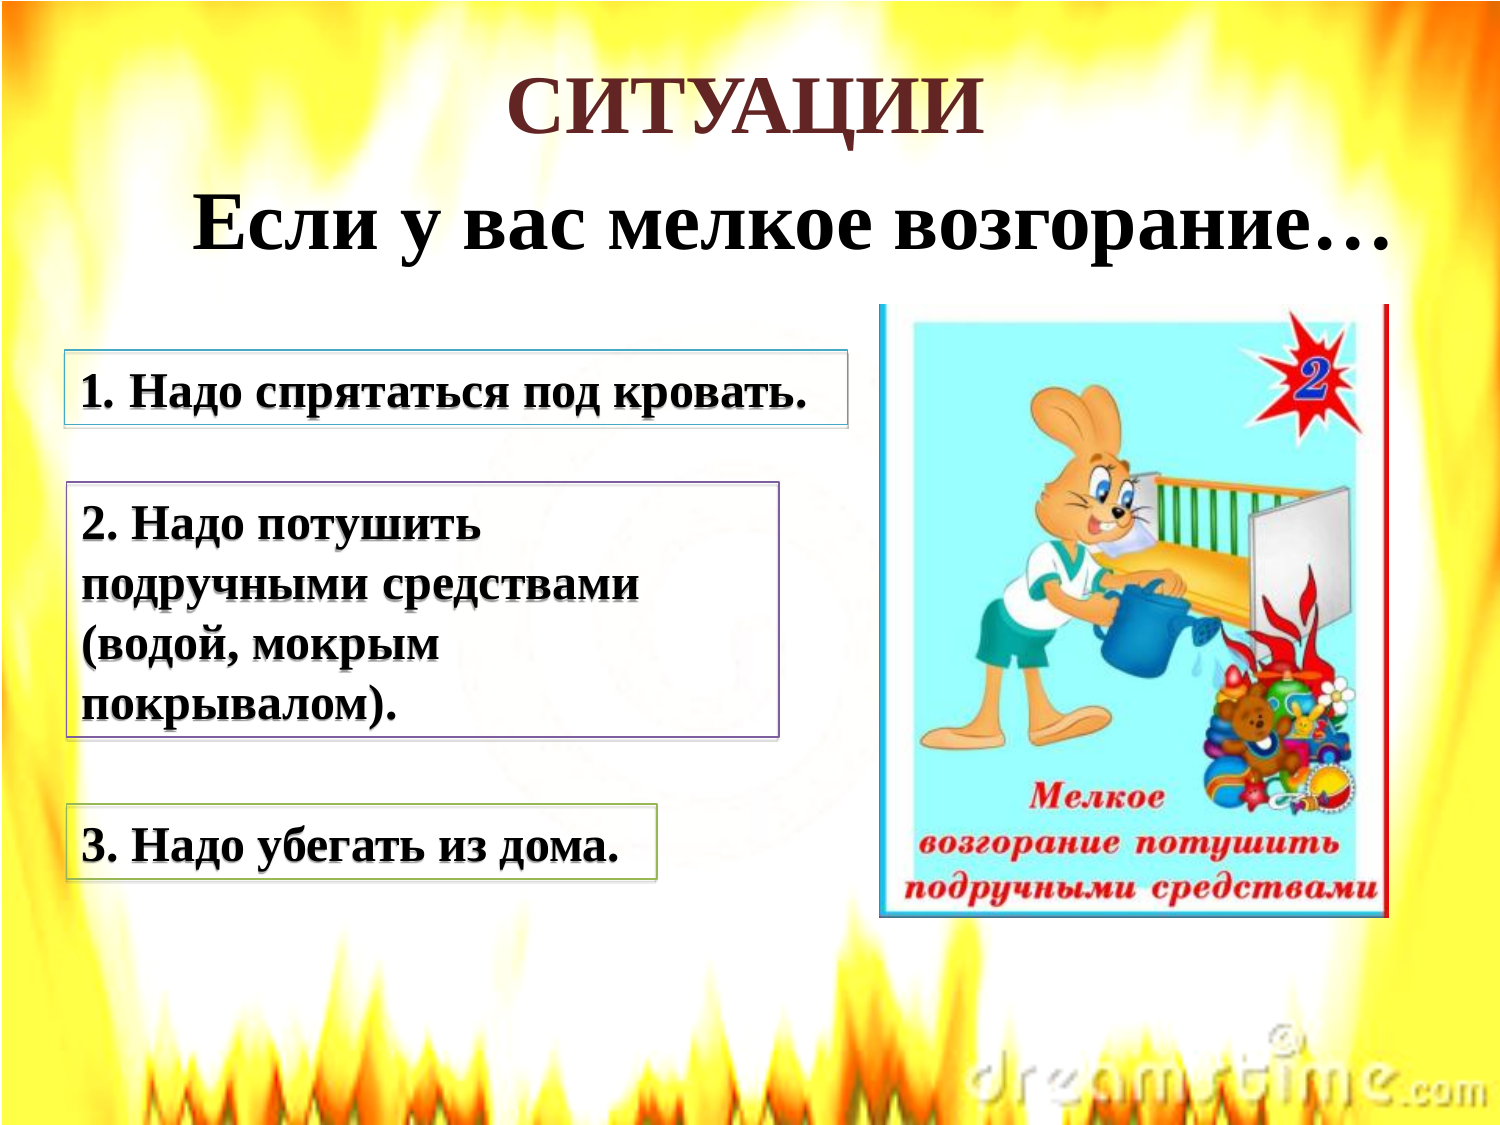

СИТУАЦИИ
Если у вас мелкое возгорание…
1. Надо спрятаться под кровать.
2. Надо потушить
подручными средствами
(водой, мокрым покрывалом).
3. Надо убегать из дома.